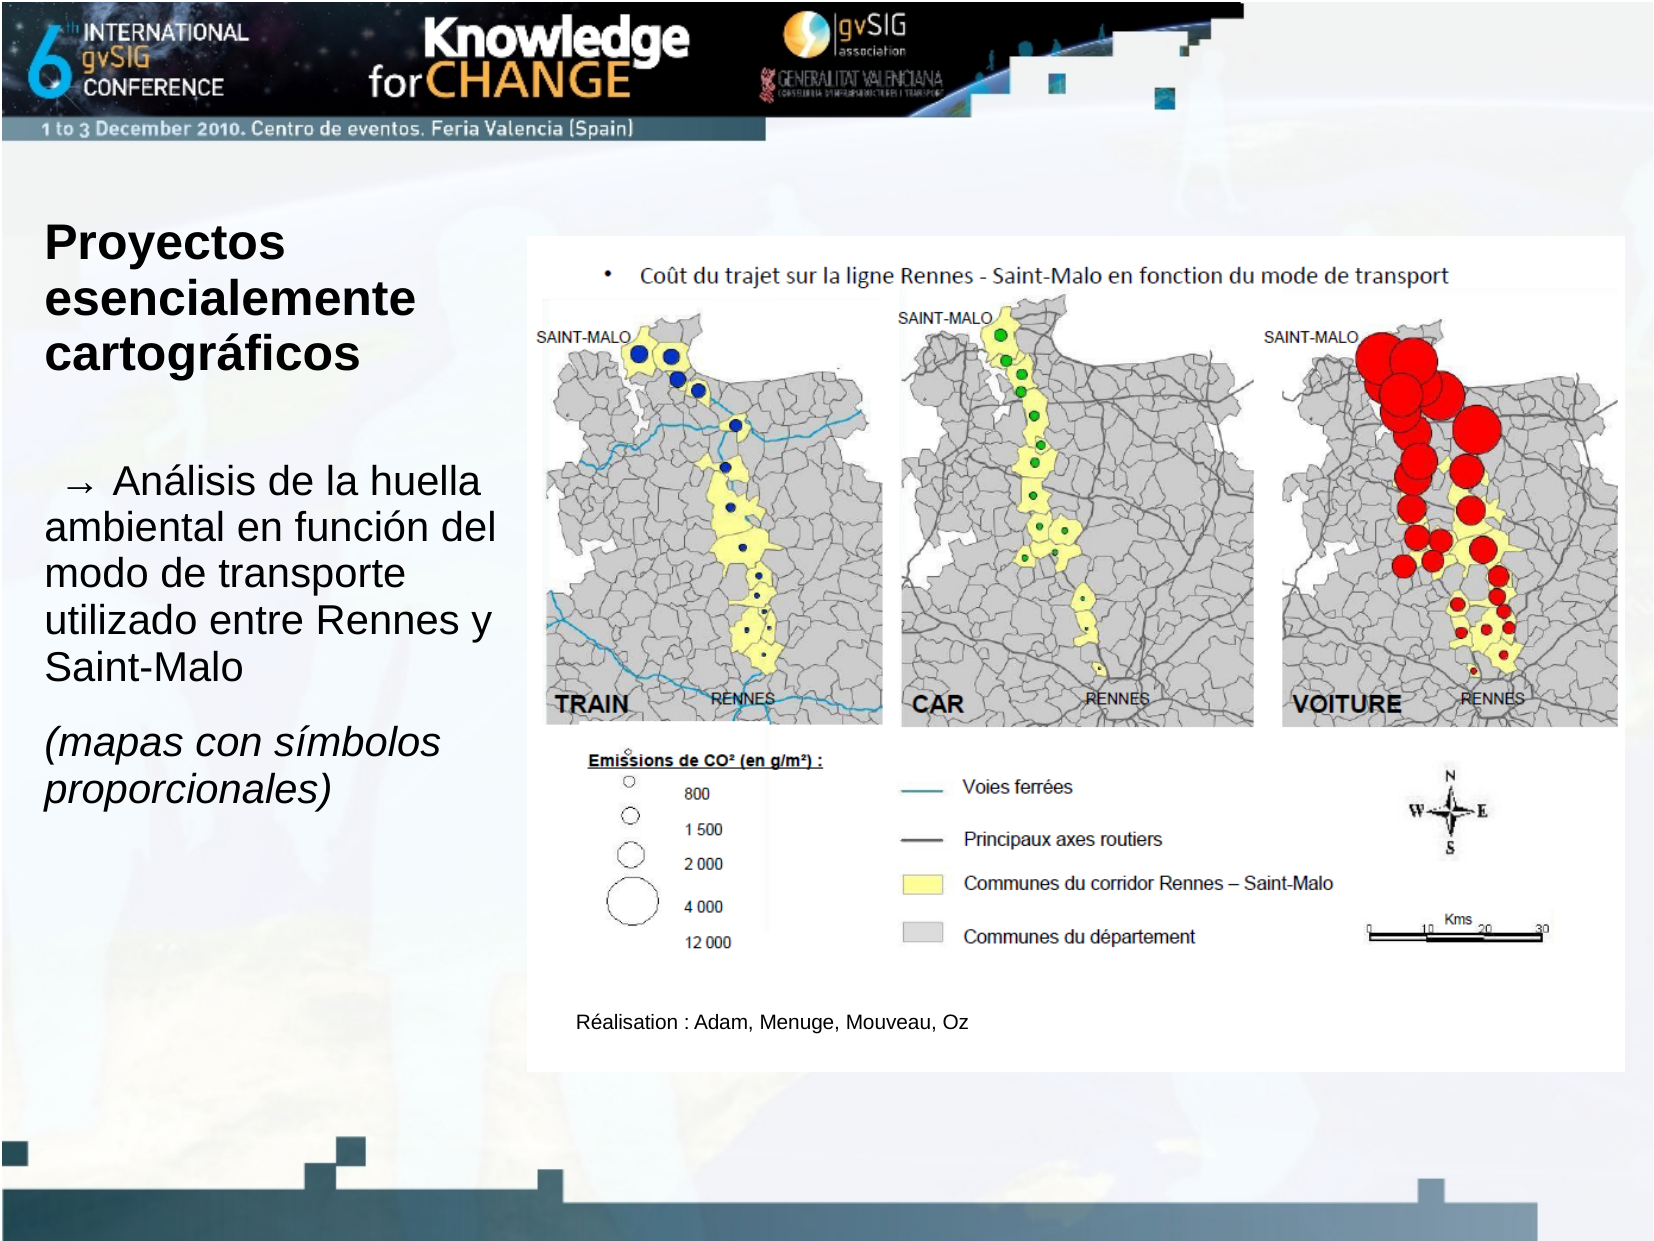

Proyectos esencialemente cartográficos
→ Análisis de la huella ambiental en función del modo de transporte utilizado entre Rennes y Saint-Malo
(mapas con símbolos proporcionales)
Réalisation : Adam, Menuge, Mouveau, Oz